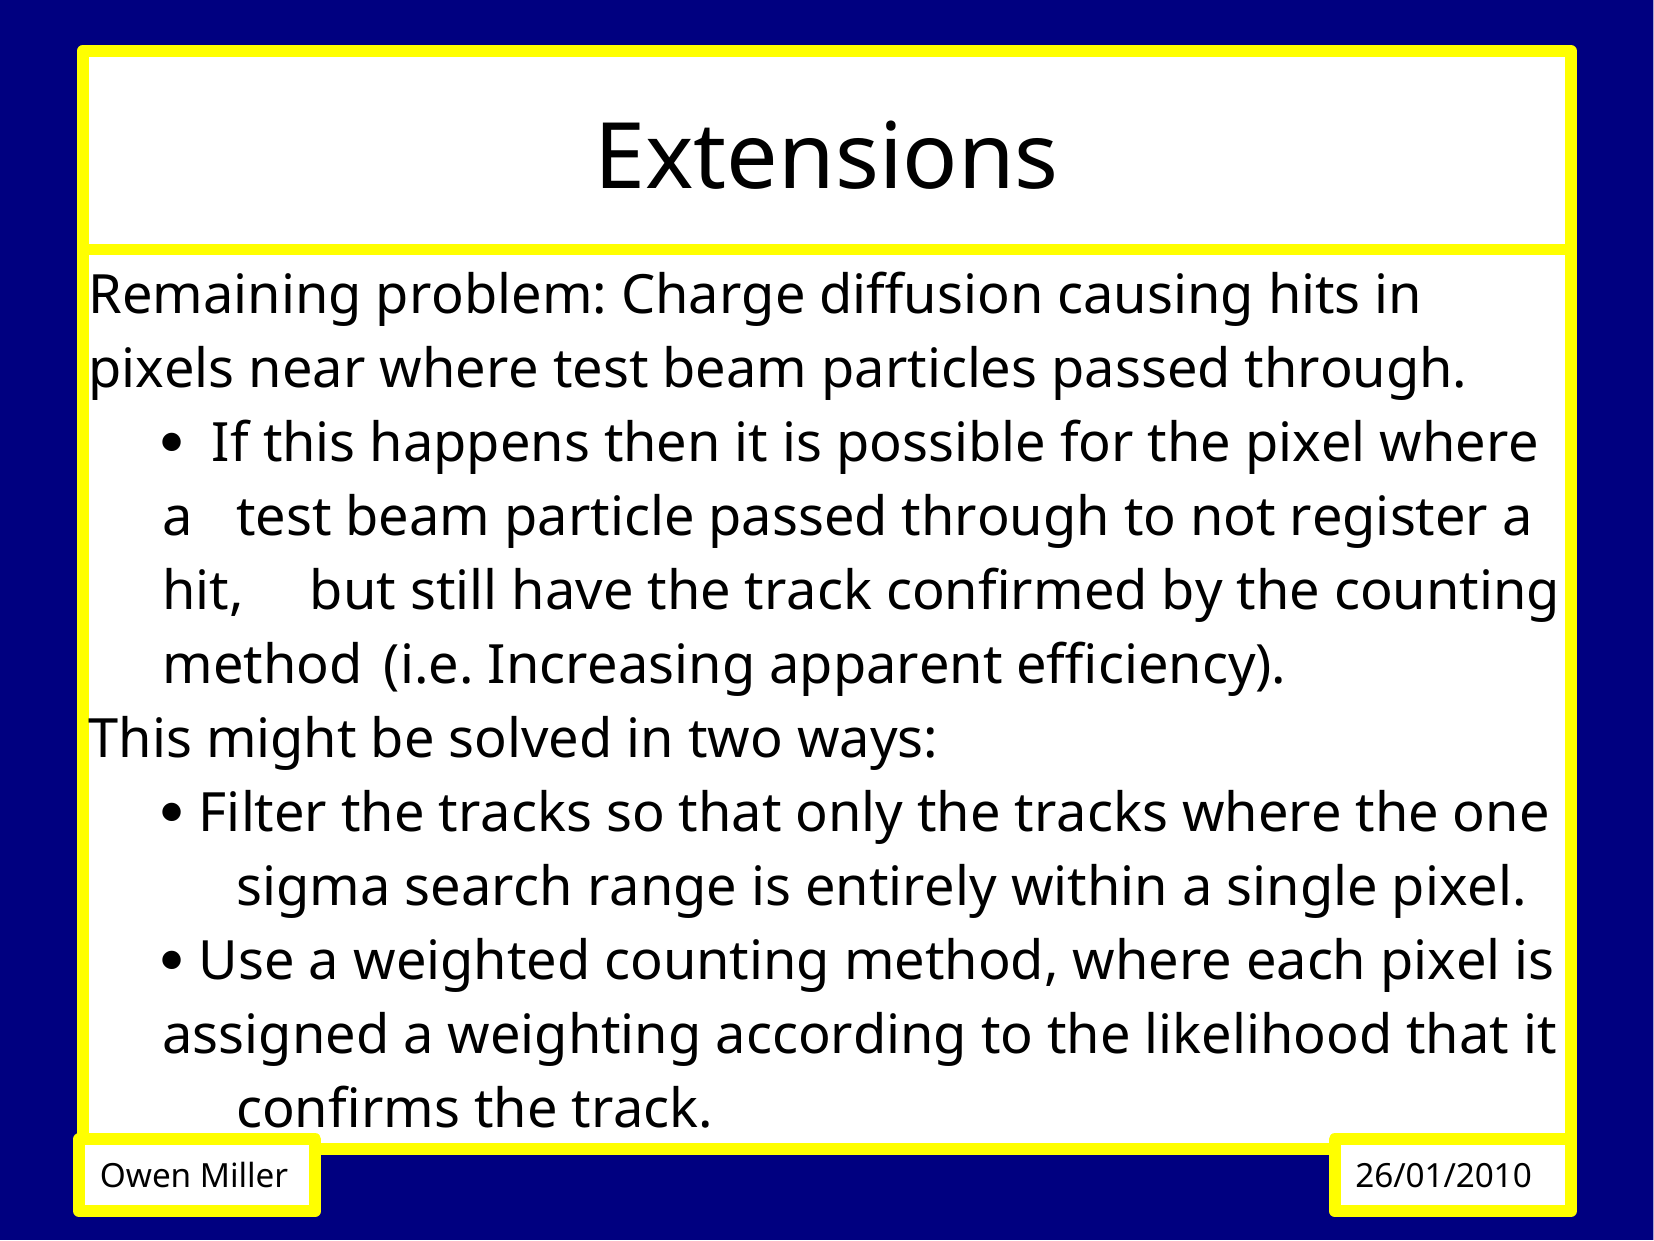

# Extensions
Remaining problem: Charge diffusion causing hits in pixels near where test beam particles passed through.
	 If this happens then it is possible for the pixel where 	a 	test beam particle passed through to not register a 	hit, 	but still have the track confirmed by the counting 	method 	(i.e. Increasing apparent efficiency).
This might be solved in two ways:
	 Filter the tracks so that only the tracks where the one 		sigma search range is entirely within a single pixel.
	 Use a weighted counting method, where each pixel is 	assigned a weighting according to the likelihood that it 		confirms the track.
Owen Miller
26/01/2010